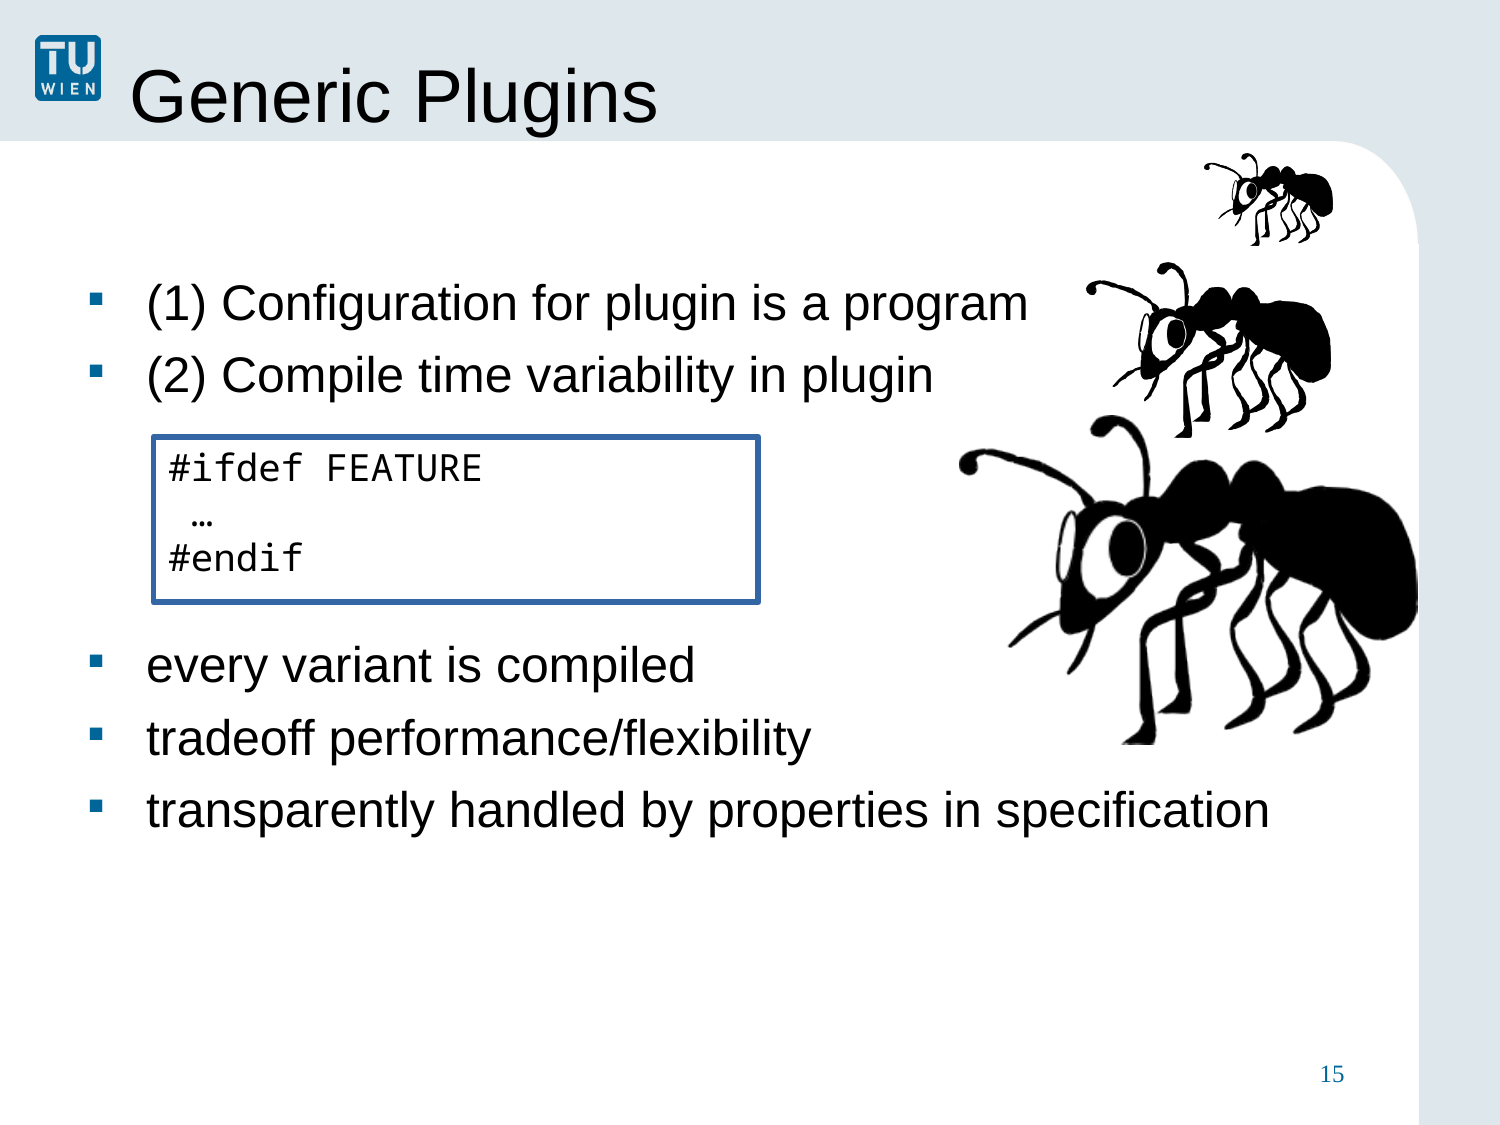

# Generic Plugins
(1) Configuration for plugin is a program
(2) Compile time variability in plugin
every variant is compiled
tradeoff performance/flexibility
transparently handled by properties in specification
#ifdef FEATURE
 …
#endif
15